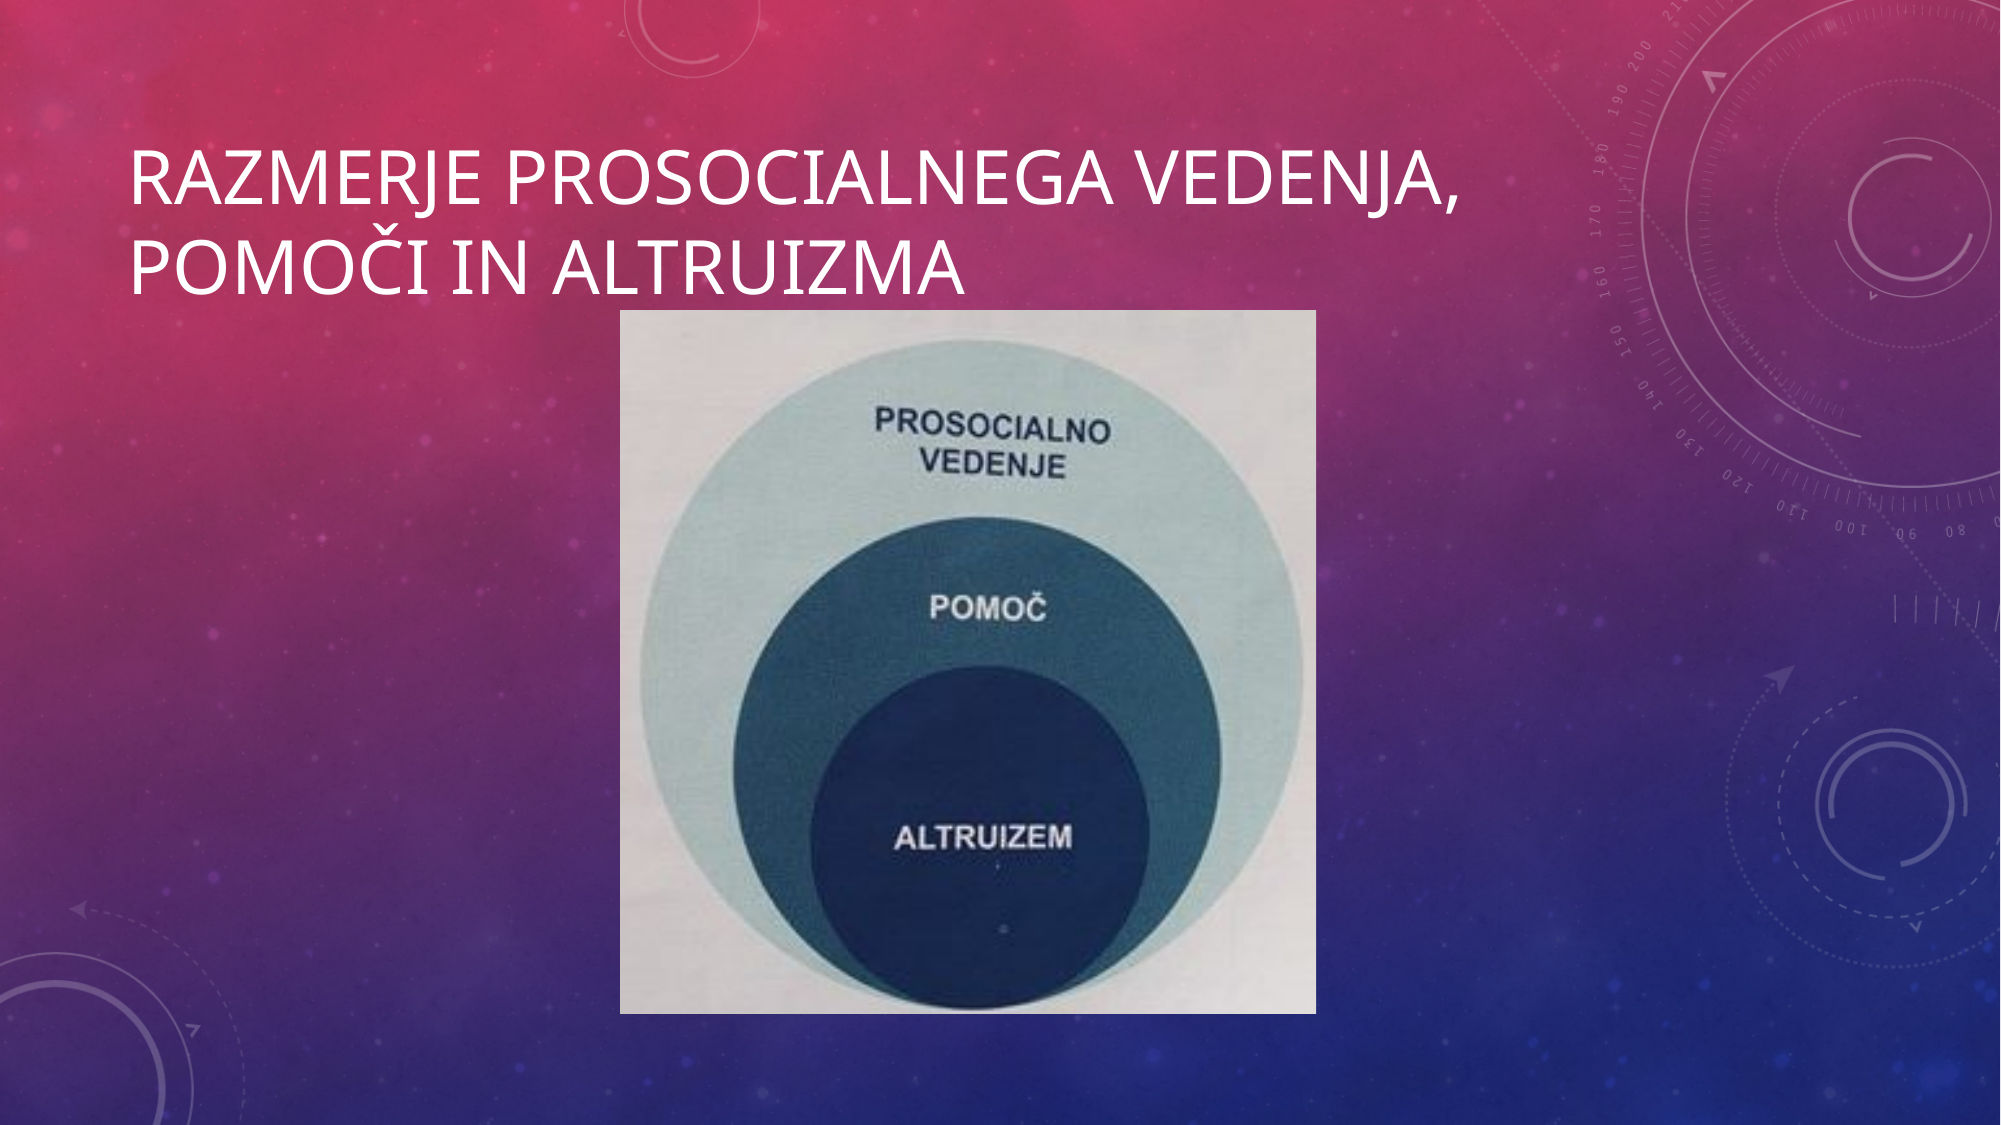

# RAZMERJE PROSOCIALNEGA VEDENJA, POMOČI IN ALTRUIZMA